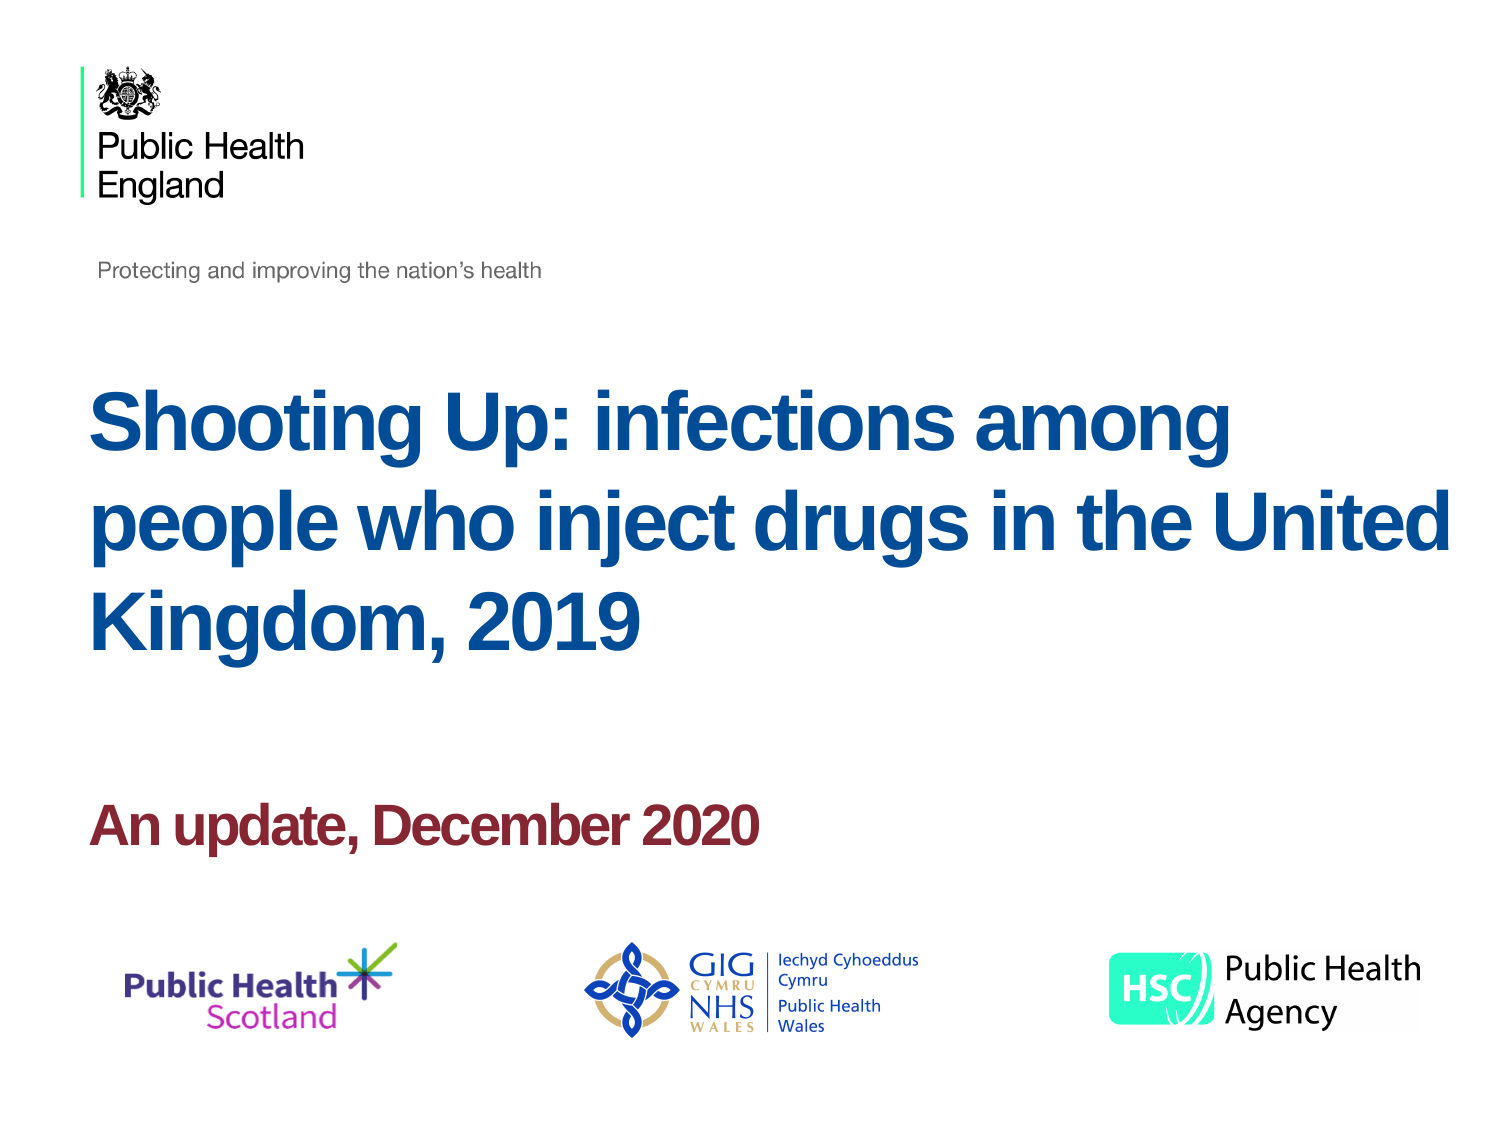

# Shooting Up: infections among people who inject drugs in the United Kingdom, 2019 An update, December 2020